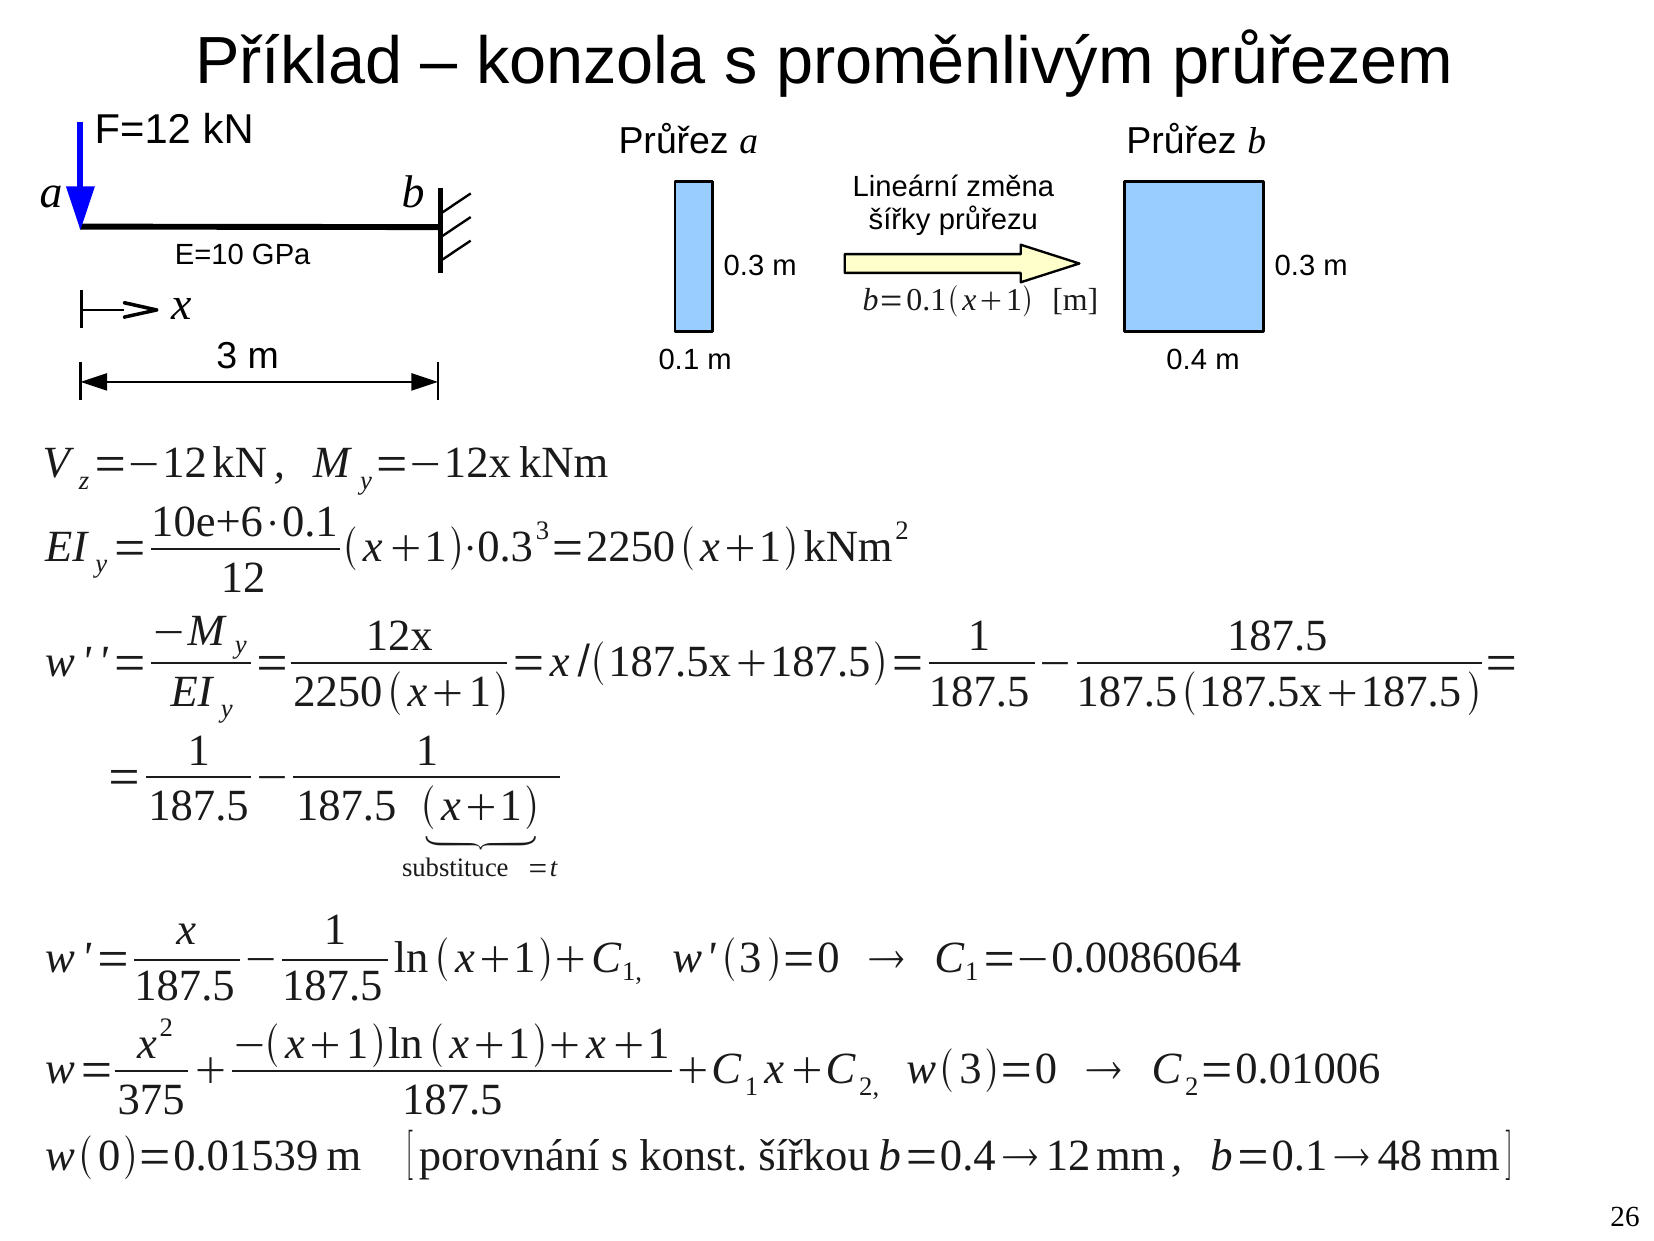

# Příklad – konzola s proměnlivým průřezem
F=12 kN
Průřez a
Průřez b
a
b
Lineární změna šířky průřezu
E=10 GPa
0.3 m
0.3 m
x
3 m
0.1 m
0.4 m
26